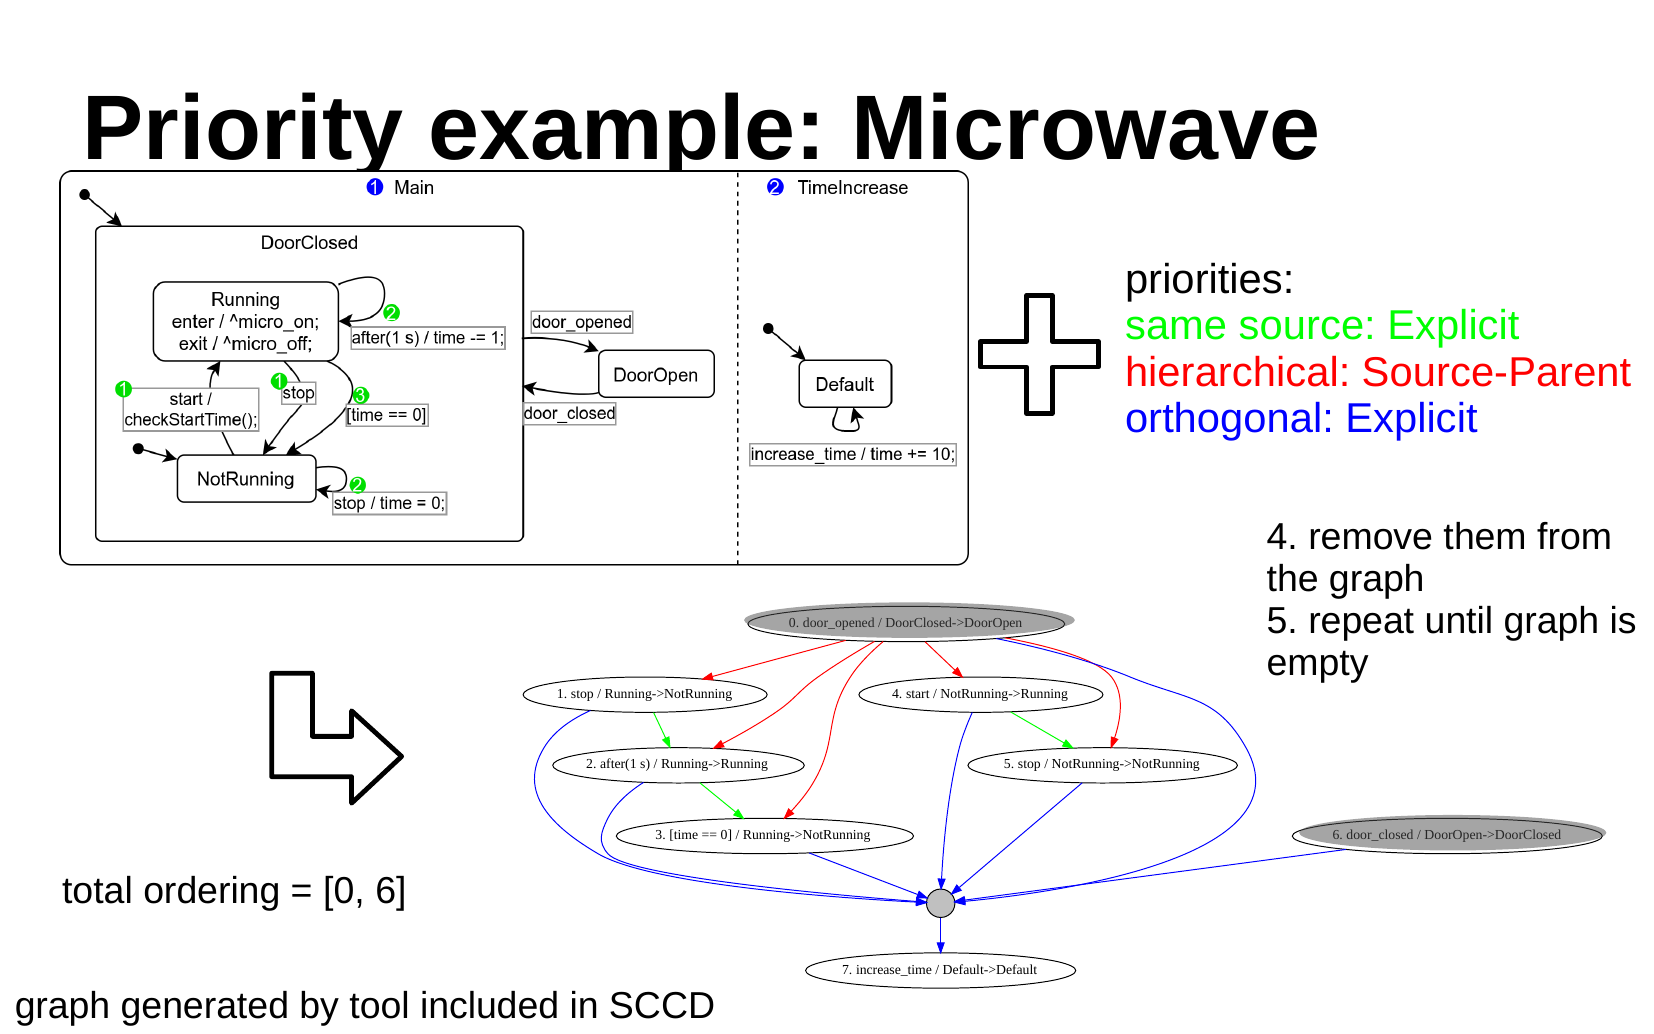

# Priority example: Microwave
priorities:
same source: Explicit
hierarchical: Source-Parent
orthogonal: Explicit
4. remove them from the graph
5. repeat until graph is empty
total ordering = [0, 6]
40
graph generated by tool included in SCCD